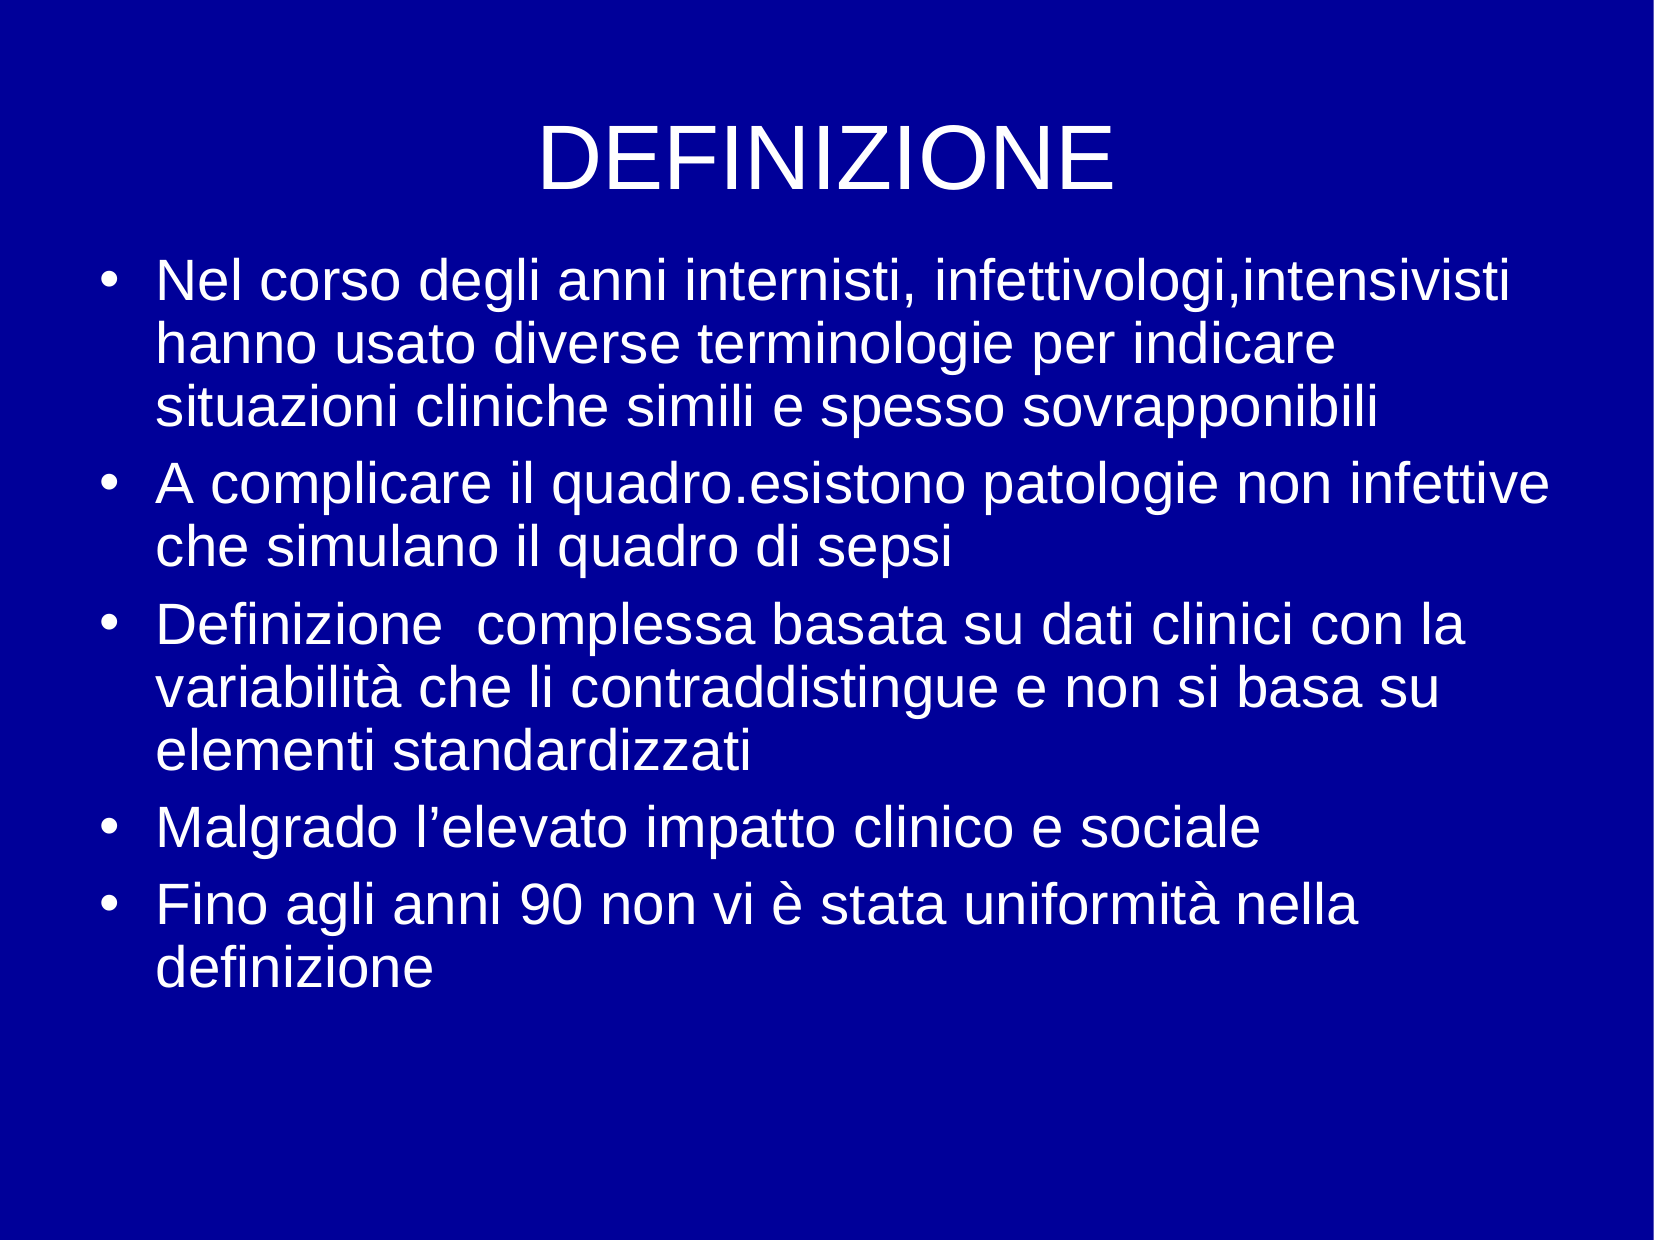

# DEFINIZIONE
Nel corso degli anni internisti, infettivologi,intensivisti hanno usato diverse terminologie per indicare situazioni cliniche simili e spesso sovrapponibili
A complicare il quadro.esistono patologie non infettive che simulano il quadro di sepsi
Definizione complessa basata su dati clinici con la variabilità che li contraddistingue e non si basa su elementi standardizzati
Malgrado l’elevato impatto clinico e sociale
Fino agli anni 90 non vi è stata uniformità nella definizione